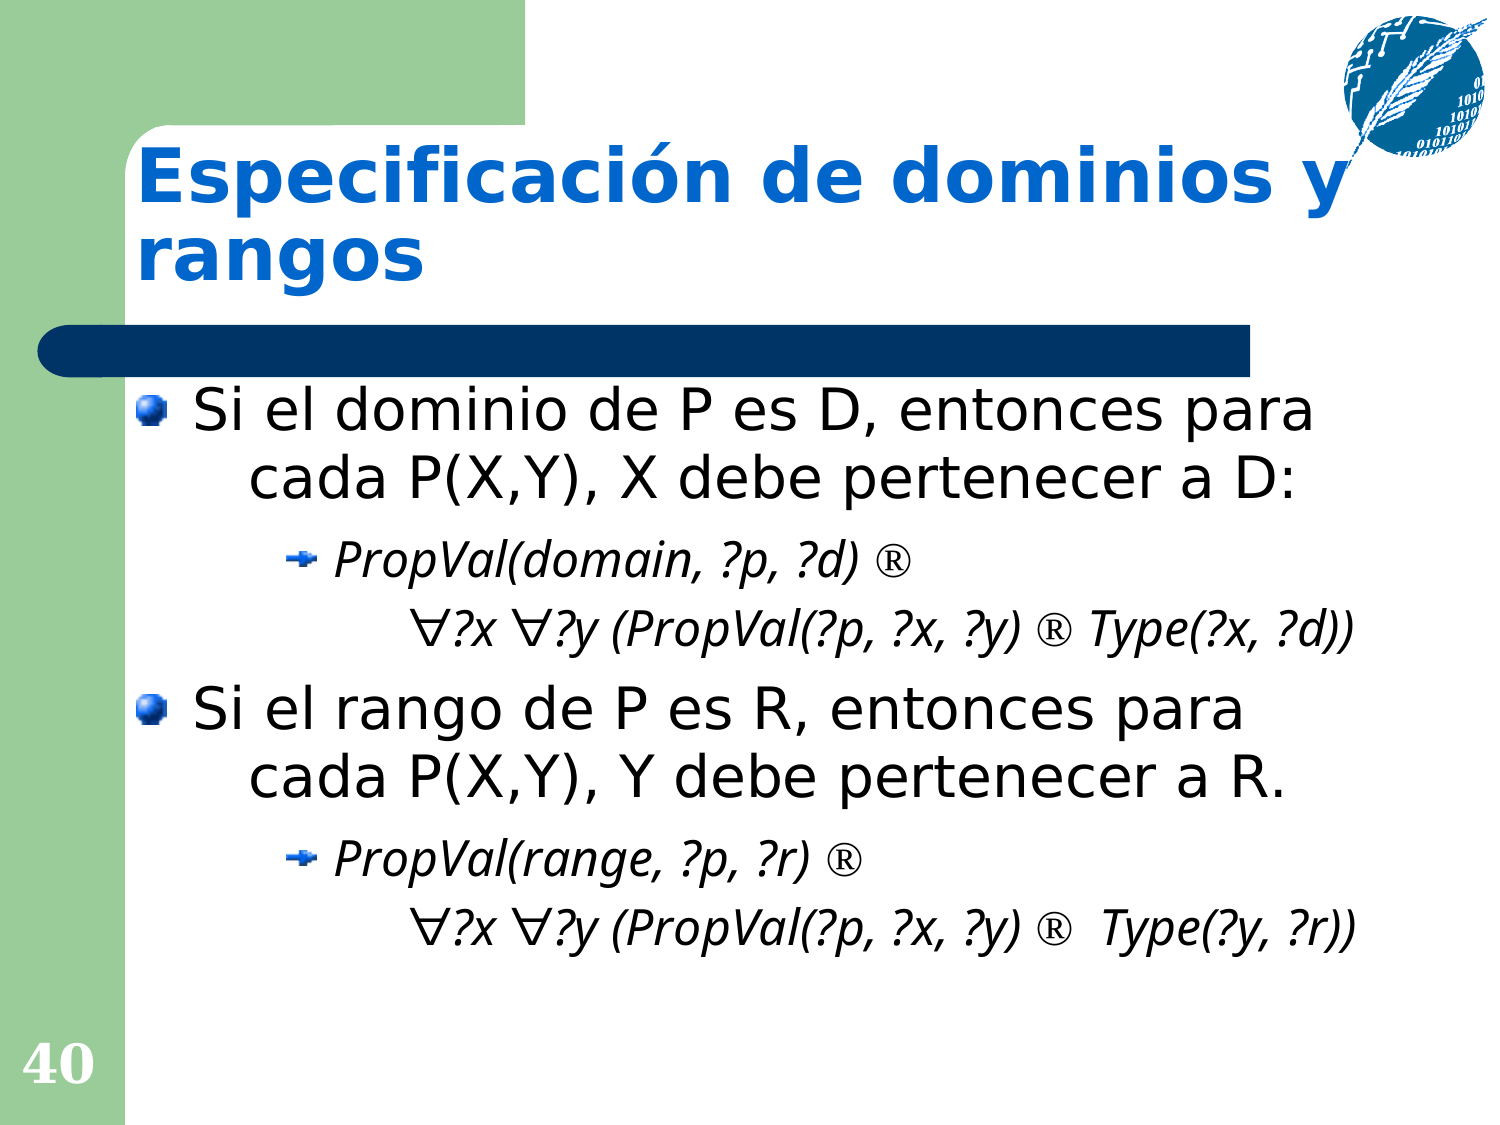

# Especificación de dominios y rangos
Si el dominio de P es D, entonces para cada P(X,Y), X debe pertenecer a D:
PropVal(domain, ?p, ?d) ®
	∀?x ∀?y (PropVal(?p, ?x, ?y) ® Type(?x, ?d))
Si el rango de P es R, entonces para cada P(X,Y), Y debe pertenecer a R.
PropVal(range, ?p, ?r) ®
	∀?x ∀?y (PropVal(?p, ?x, ?y) ® Type(?y, ?r))
40